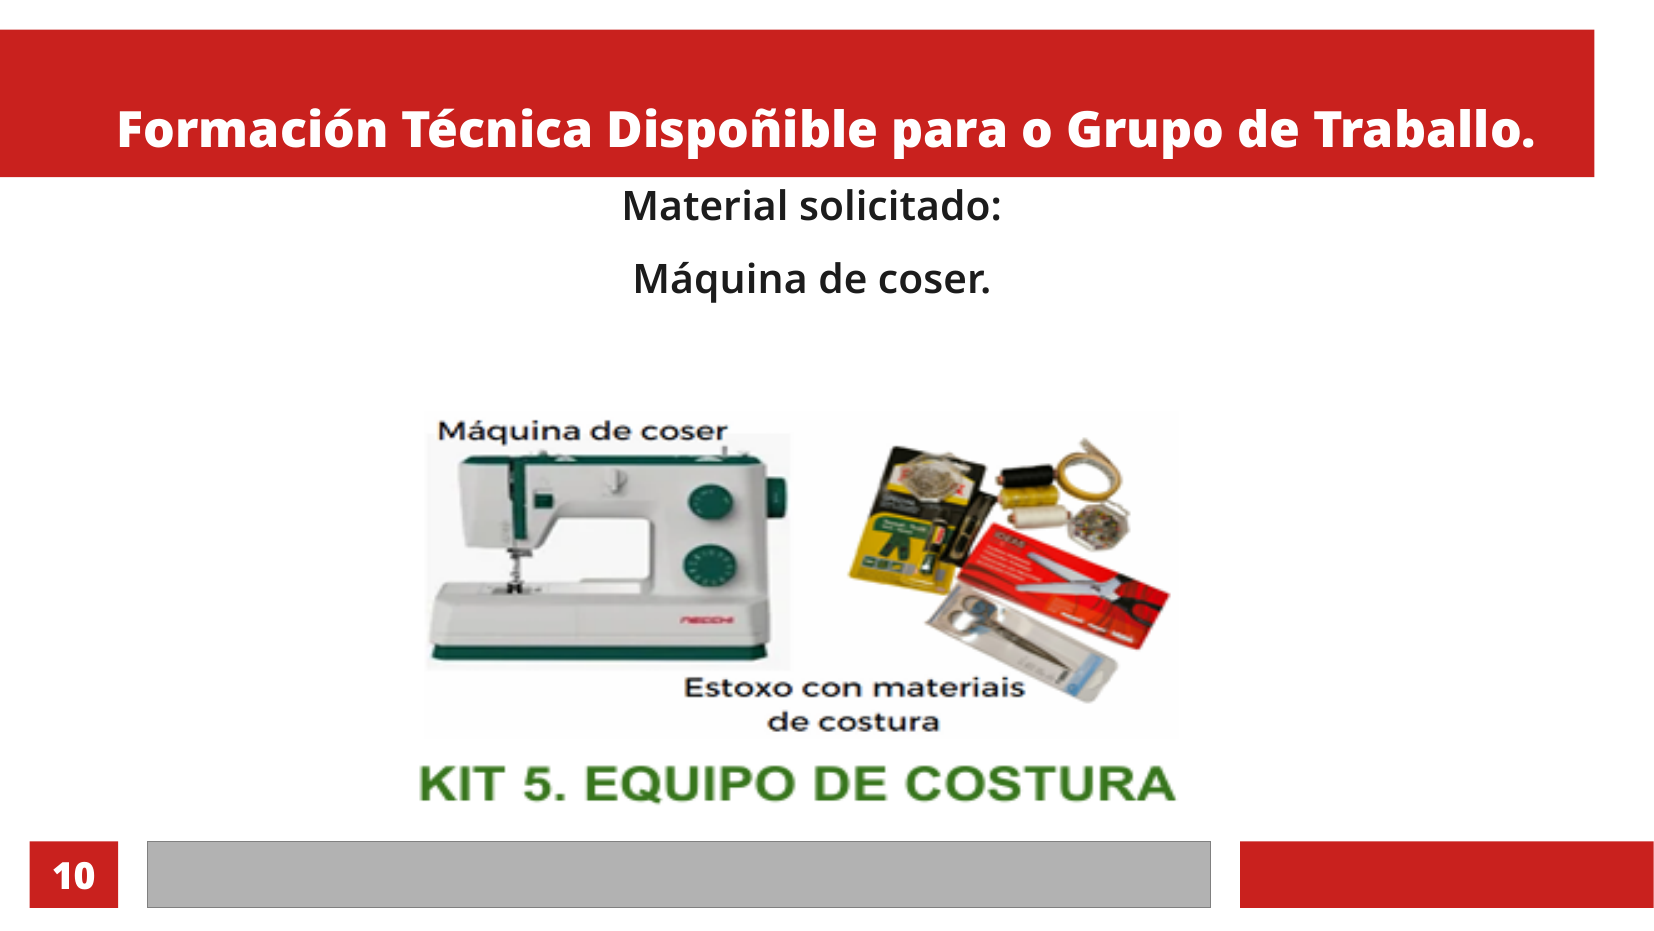

# Formación Técnica Dispoñible para o Grupo de Traballo.
Material solicitado:
Máquina de coser.
10